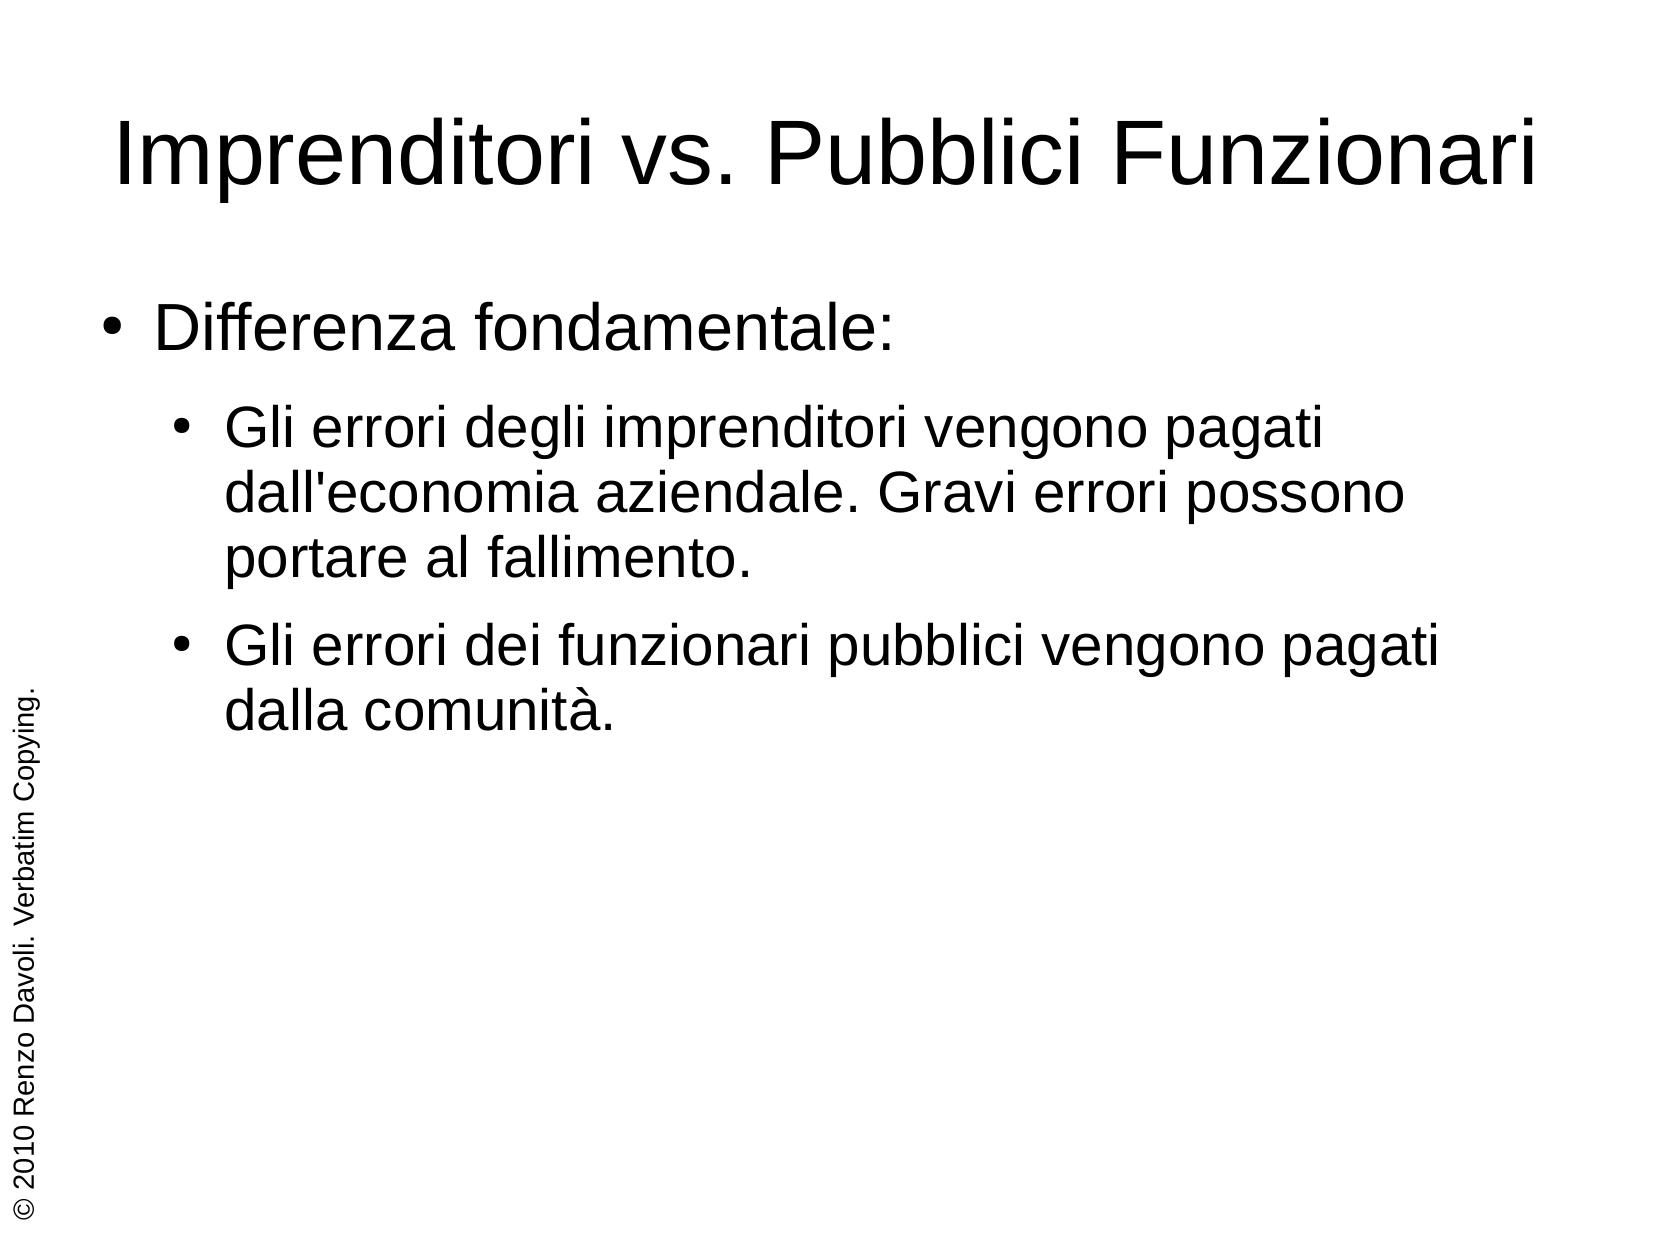

# Imprenditori vs. Pubblici Funzionari
Differenza fondamentale:
Gli errori degli imprenditori vengono pagati dall'economia aziendale. Gravi errori possono portare al fallimento.
Gli errori dei funzionari pubblici vengono pagati dalla comunità.